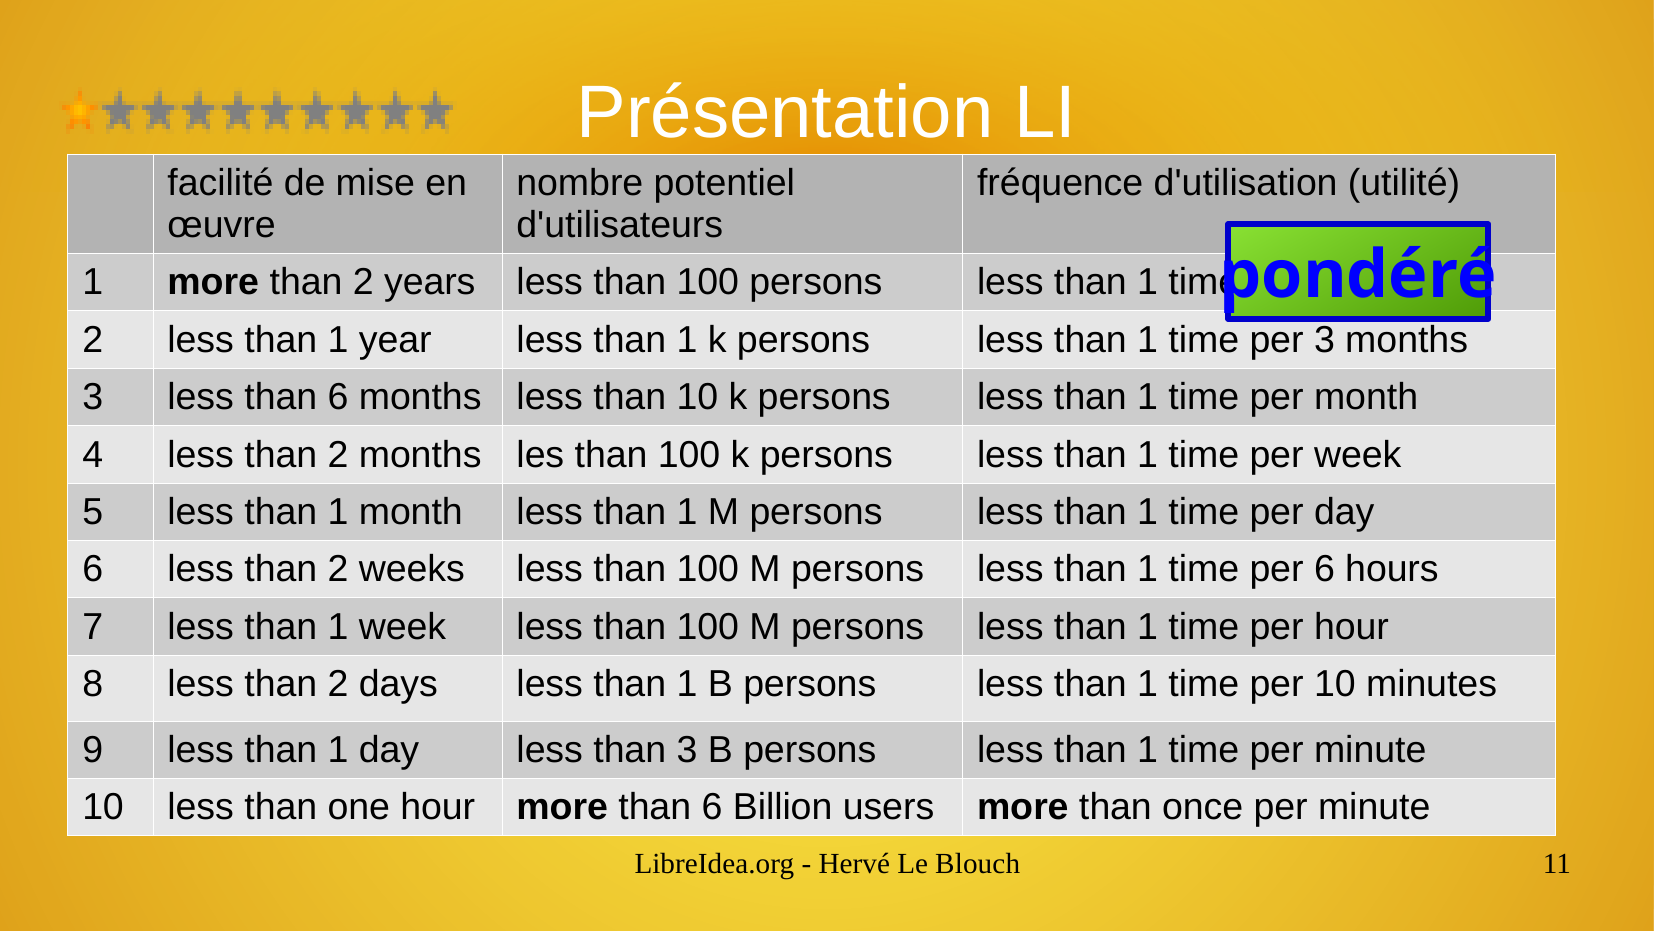

# Présentation LI
| | facilité de mise en œuvre | nombre potentiel d'utilisateurs | fréquence d'utilisation (utilité) |
| --- | --- | --- | --- |
| 1 | more than 2 years | less than 100 persons | less than 1 time per year |
| 2 | less than 1 year | less than 1 k persons | less than 1 time per 3 months |
| 3 | less than 6 months | less than 10 k persons | less than 1 time per month |
| 4 | less than 2 months | les than 100 k persons | less than 1 time per week |
| 5 | less than 1 month | less than 1 M persons | less than 1 time per day |
| 6 | less than 2 weeks | less than 100 M persons | less than 1 time per 6 hours |
| 7 | less than 1 week | less than 100 M persons | less than 1 time per hour |
| 8 | less than 2 days | less than 1 B persons | less than 1 time per 10 minutes |
| 9 | less than 1 day | less than 3 B persons | less than 1 time per minute |
| 10 | less than one hour | more than 6 Billion users | more than once per minute |
Évaluation continue
Subjective
Rationnelle
pondéré
LibreIdea.org - Hervé Le Blouch
11